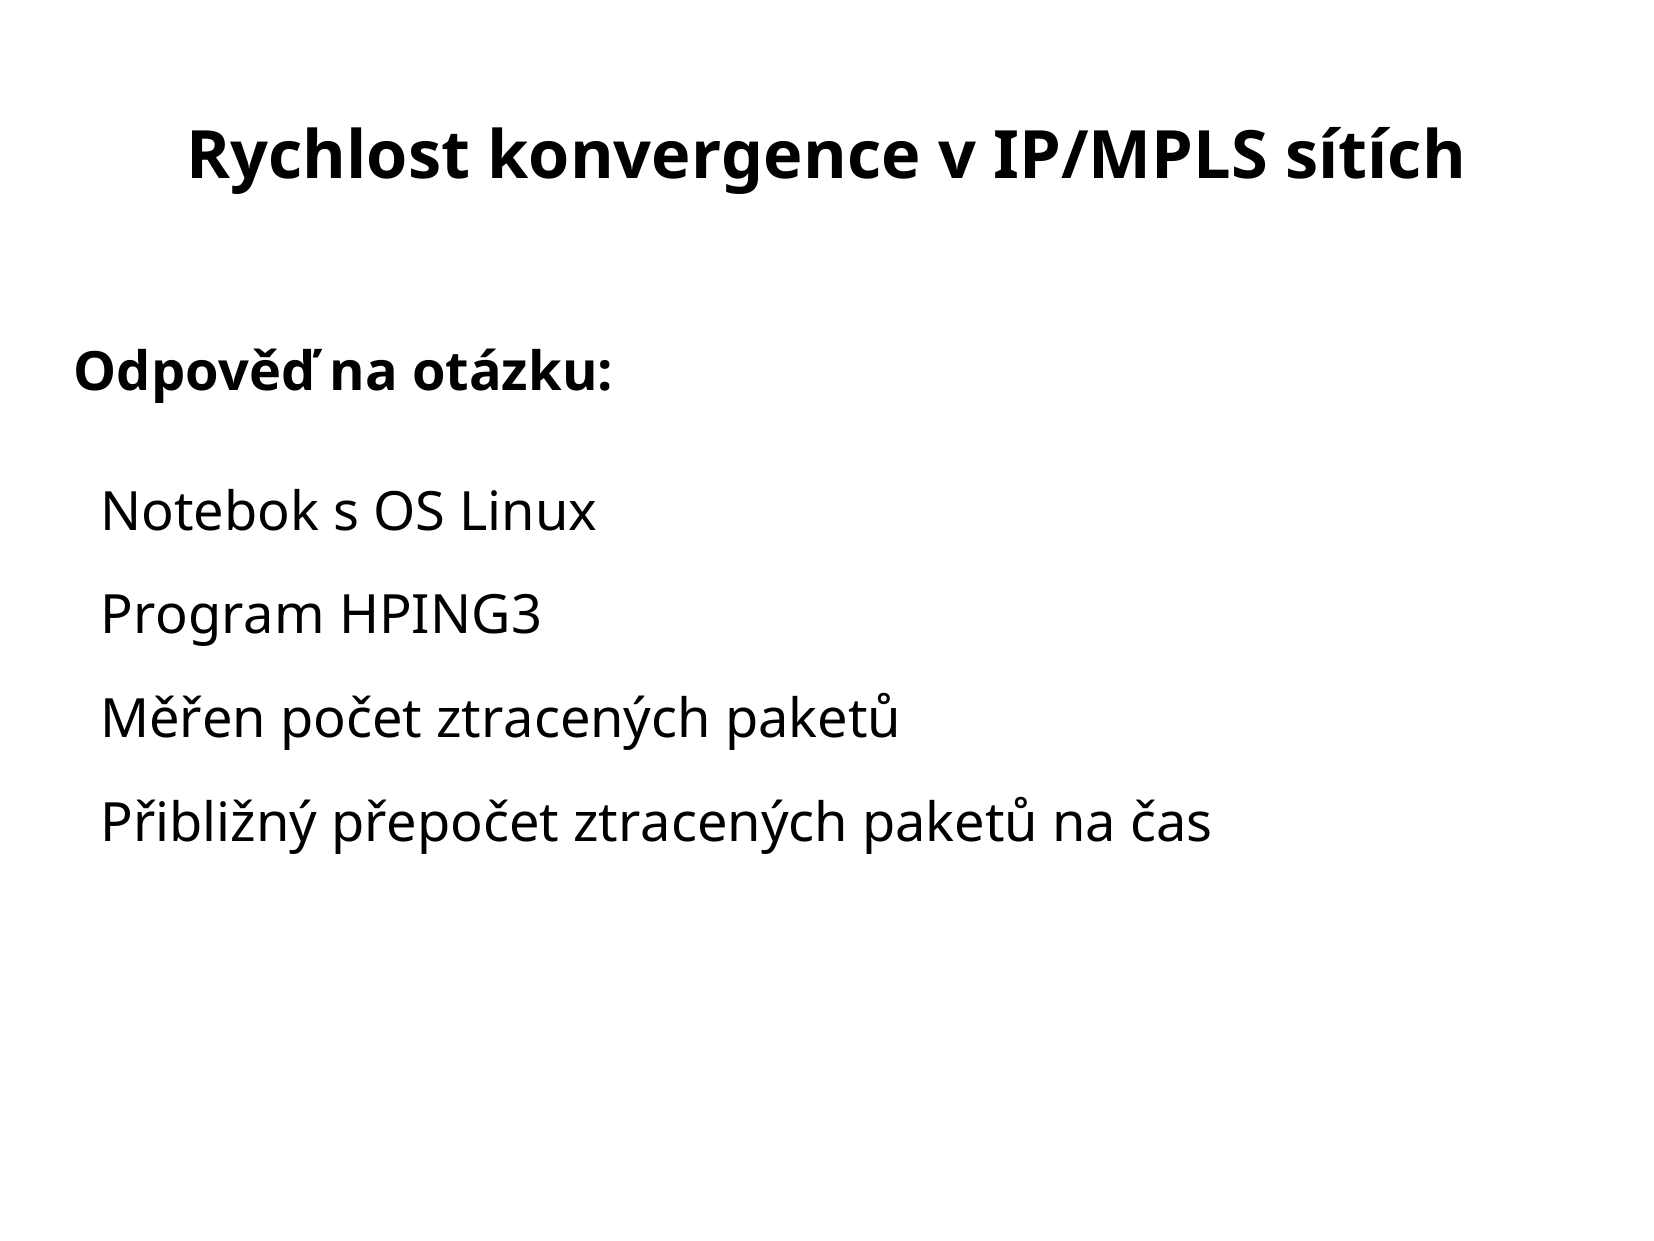

# Rychlost konvergence v IP/MPLS sítích
Odpověď na otázku:
Notebok s OS Linux
Program HPING3
Měřen počet ztracených paketů
Přibližný přepočet ztracených paketů na čas